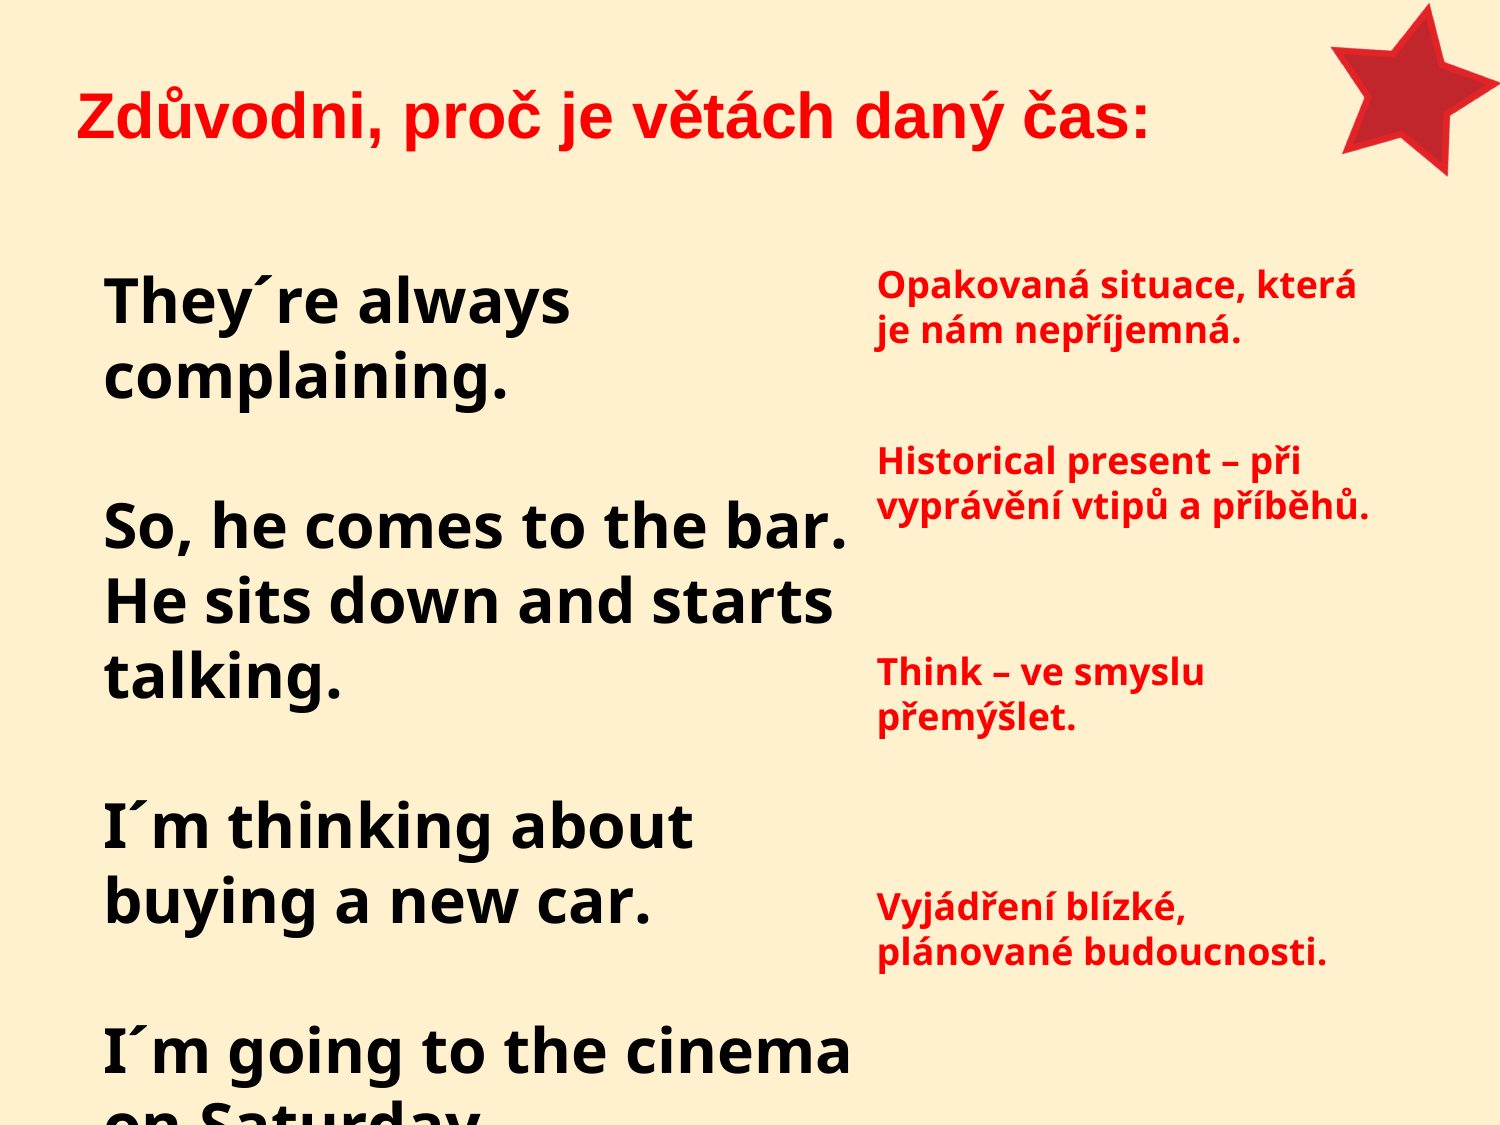

Zdůvodni, proč je větách daný čas:
They´re always complaining.
So, he comes to the bar. He sits down and starts talking.
I´m thinking about buying a new car.
I´m going to the cinema on Saturday.
Opakovaná situace, která je nám nepříjemná.
Historical present – při vyprávění vtipů a příběhů.
Think – ve smyslu přemýšlet.
Vyjádření blízké, plánované budoucnosti.